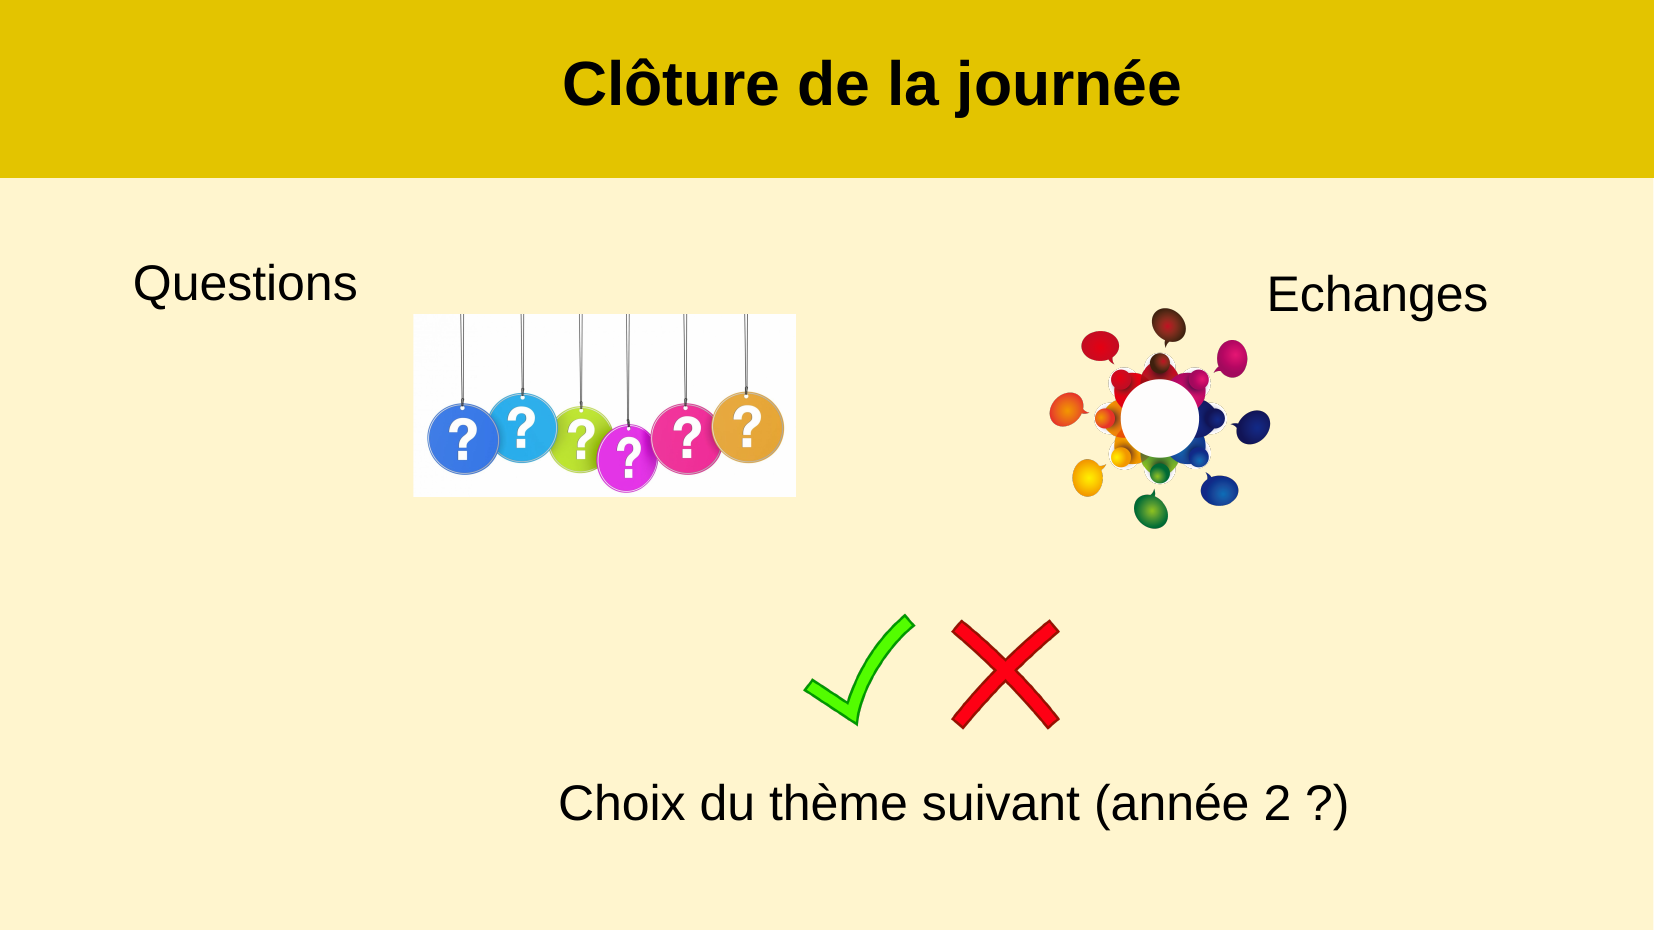

Clôture de la journée
Questions
Echanges
Choix du thème suivant (année 2 ?)